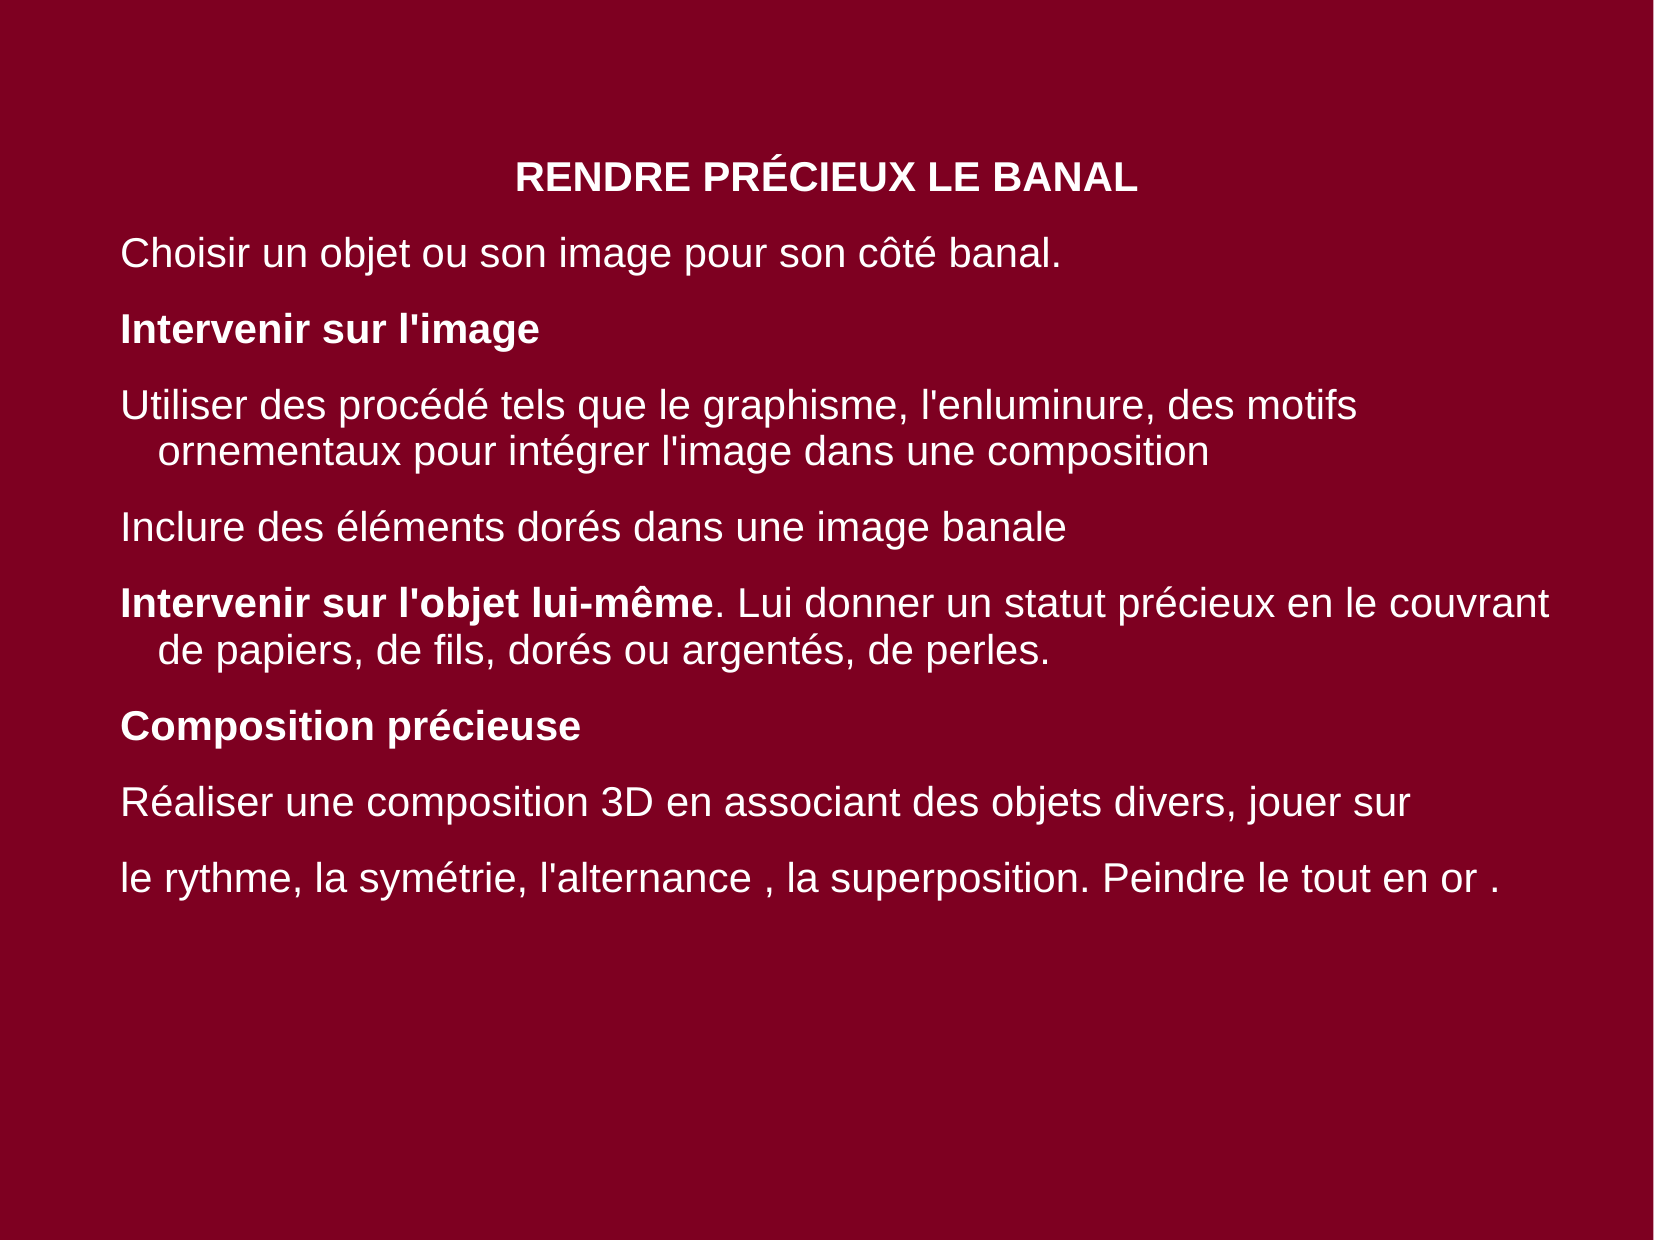

# RENDRE PRÉCIEUX LE BANAL
Choisir un objet ou son image pour son côté banal.
Intervenir sur l'image
Utiliser des procédé tels que le graphisme, l'enluminure, des motifs ornementaux pour intégrer l'image dans une composition
Inclure des éléments dorés dans une image banale
Intervenir sur l'objet lui-même. Lui donner un statut précieux en le couvrant de papiers, de fils, dorés ou argentés, de perles.
Composition précieuse
Réaliser une composition 3D en associant des objets divers, jouer sur
le rythme, la symétrie, l'alternance , la superposition. Peindre le tout en or .